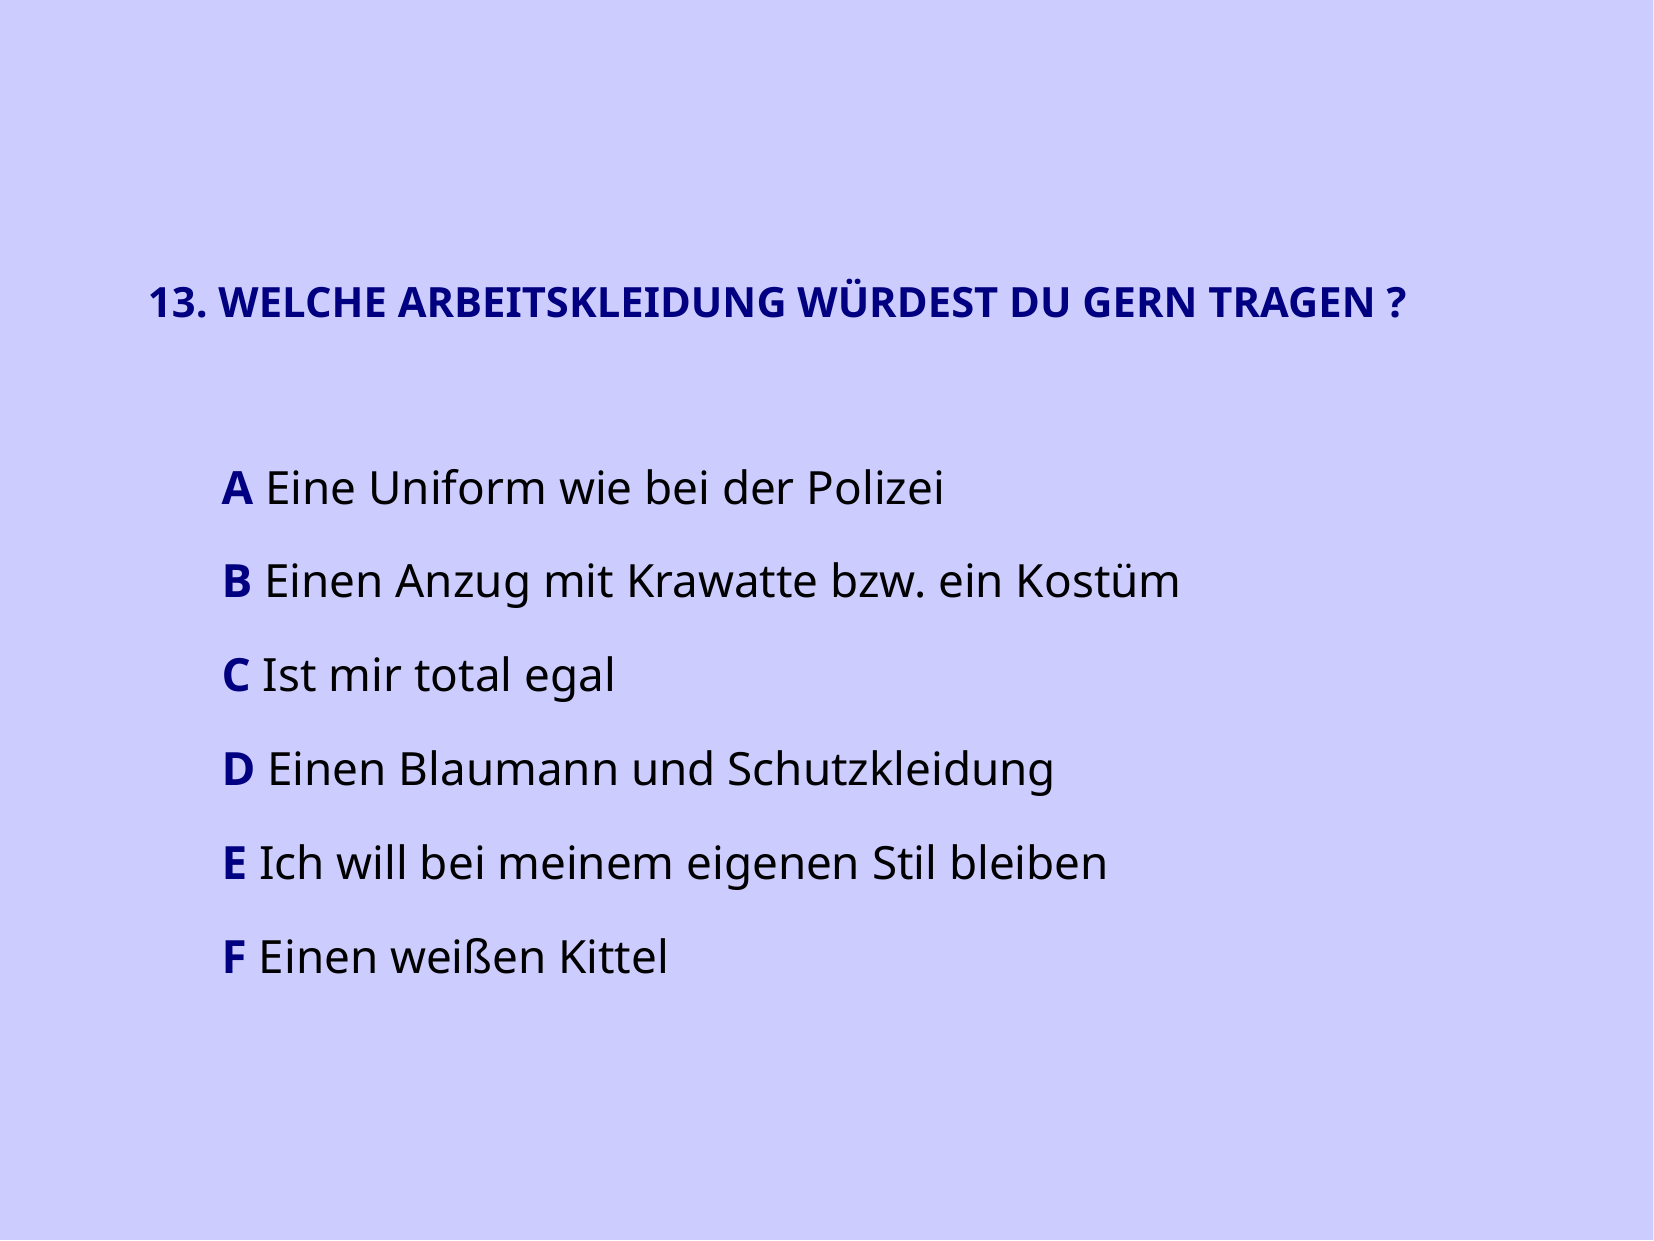

13. WELCHE ARBEITSKLEIDUNG WÜRDEST DU GERN TRAGEN ?
	A Eine Uniform wie bei der Polizei
	B Einen Anzug mit Krawatte bzw. ein Kostüm
	C Ist mir total egal
	D Einen Blaumann und Schutzkleidung
	E Ich will bei meinem eigenen Stil bleiben
	F Einen weißen Kittel